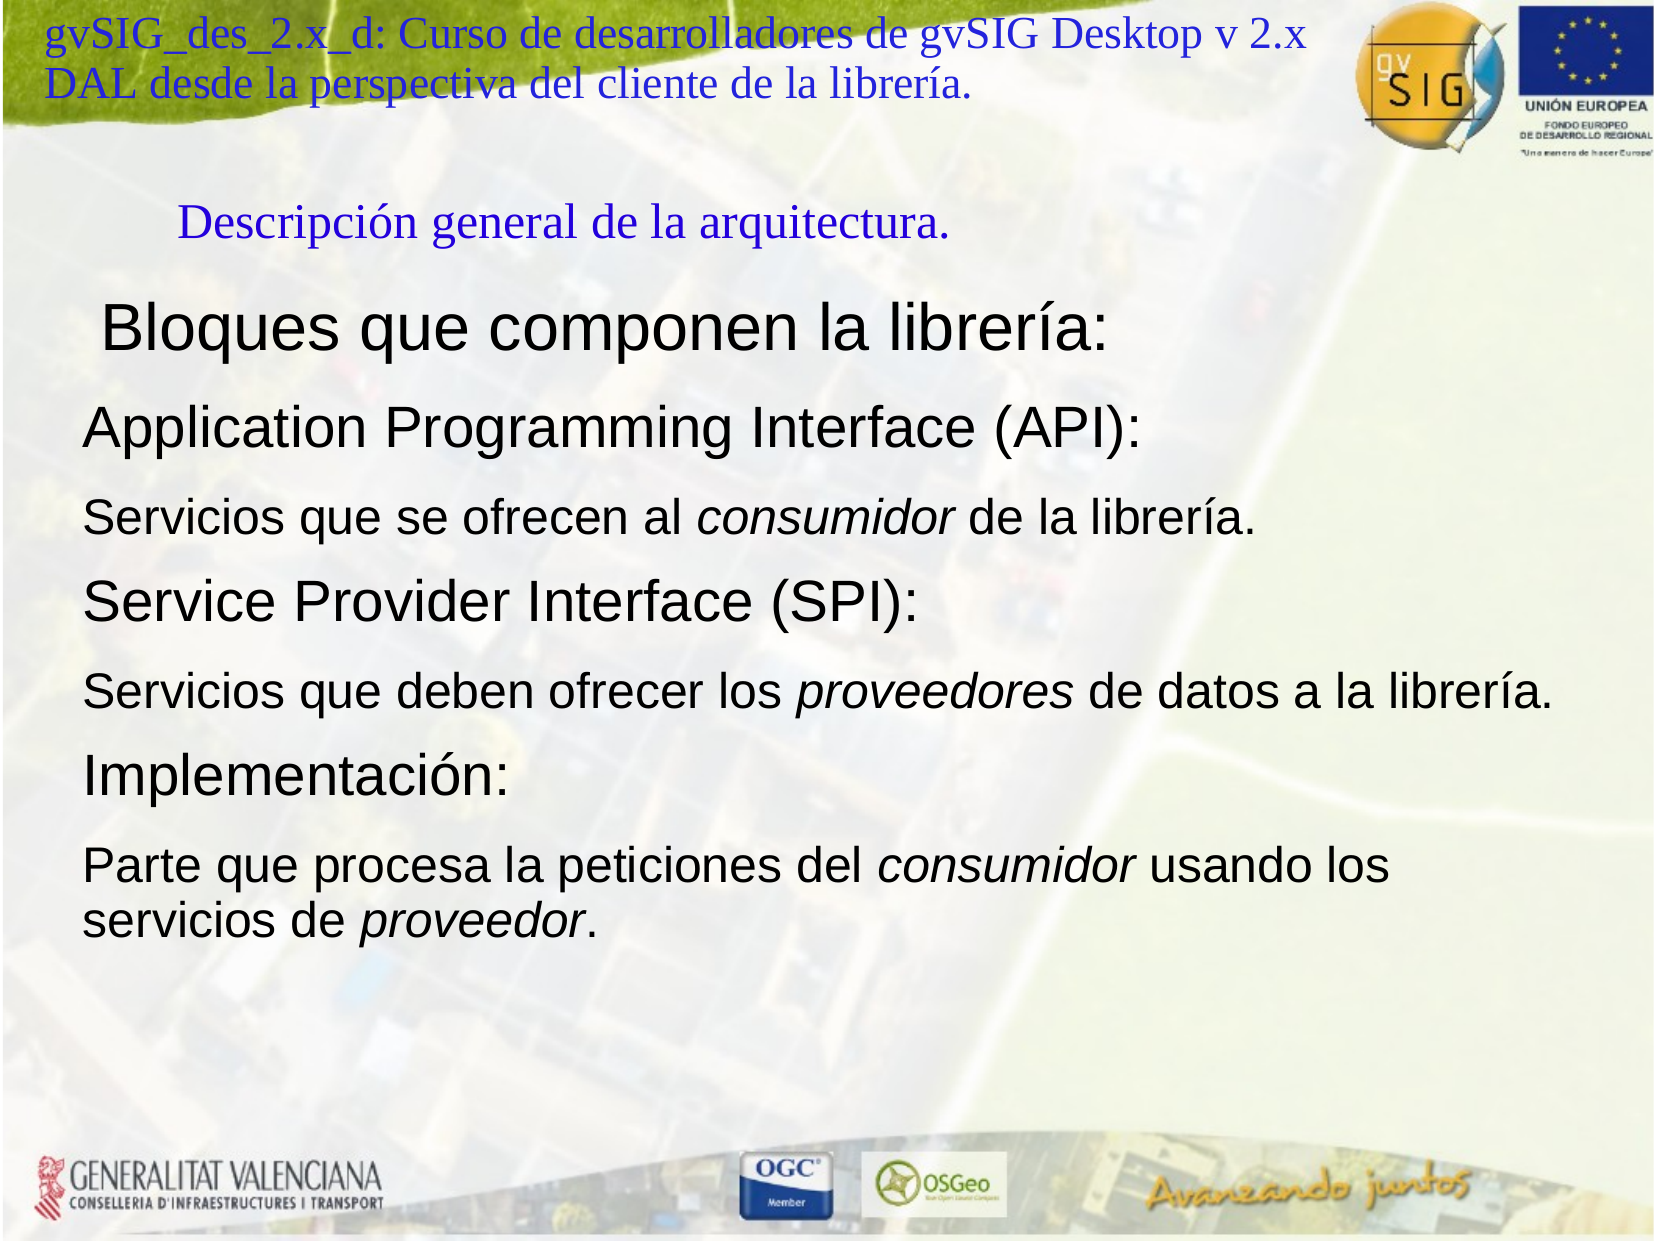

# Descripción general de la arquitectura.
Bloques que componen la librería:
Application Programming Interface (API):
Servicios que se ofrecen al consumidor de la librería.
Service Provider Interface (SPI):
Servicios que deben ofrecer los proveedores de datos a la librería.
Implementación:
Parte que procesa la peticiones del consumidor usando los servicios de proveedor.